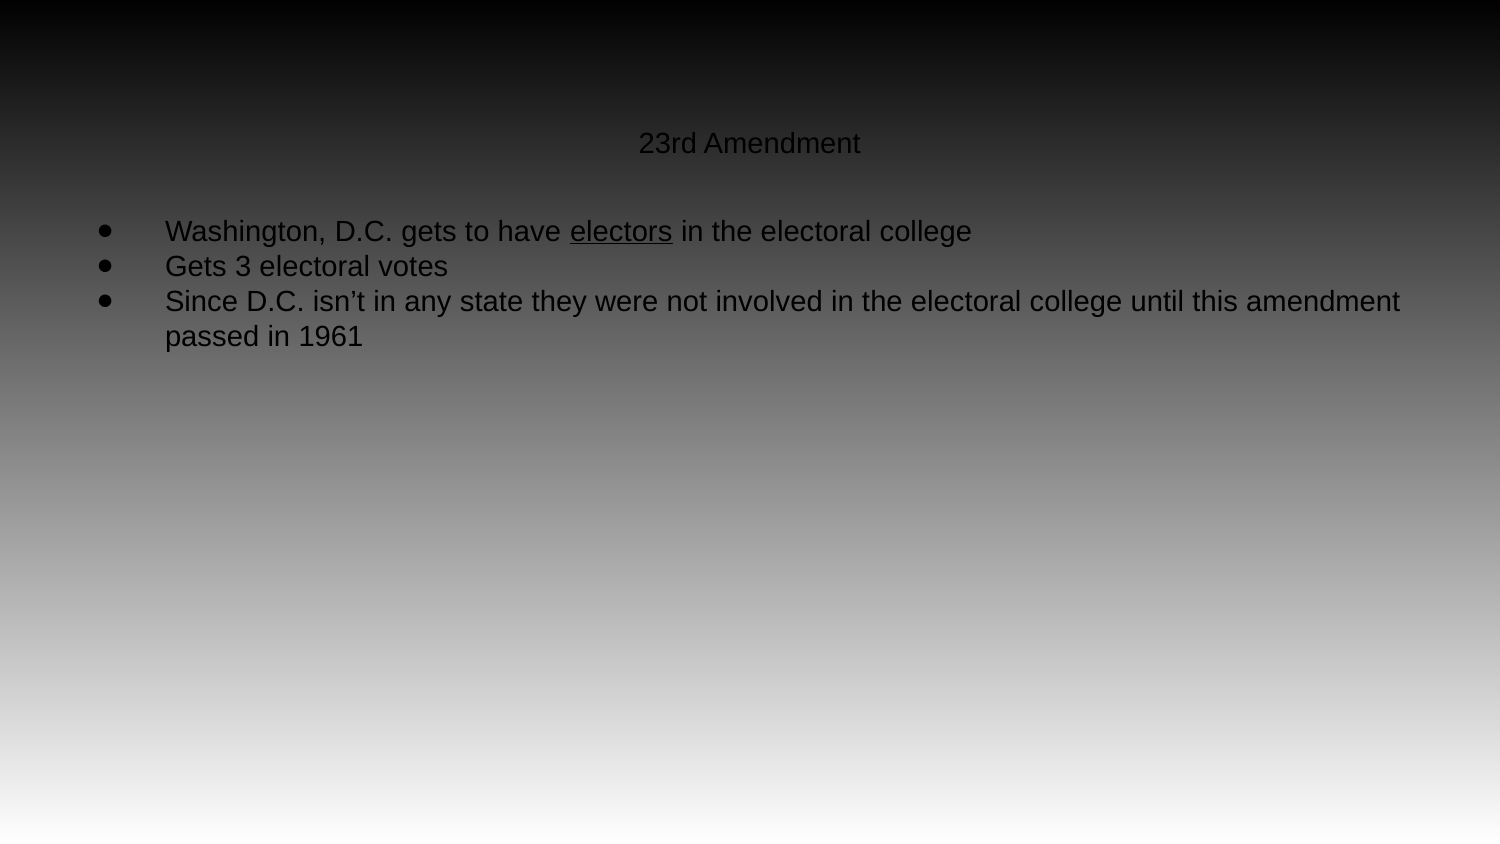

# 23rd Amendment
Washington, D.C. gets to have electors in the electoral college
Gets 3 electoral votes
Since D.C. isn’t in any state they were not involved in the electoral college until this amendment passed in 1961